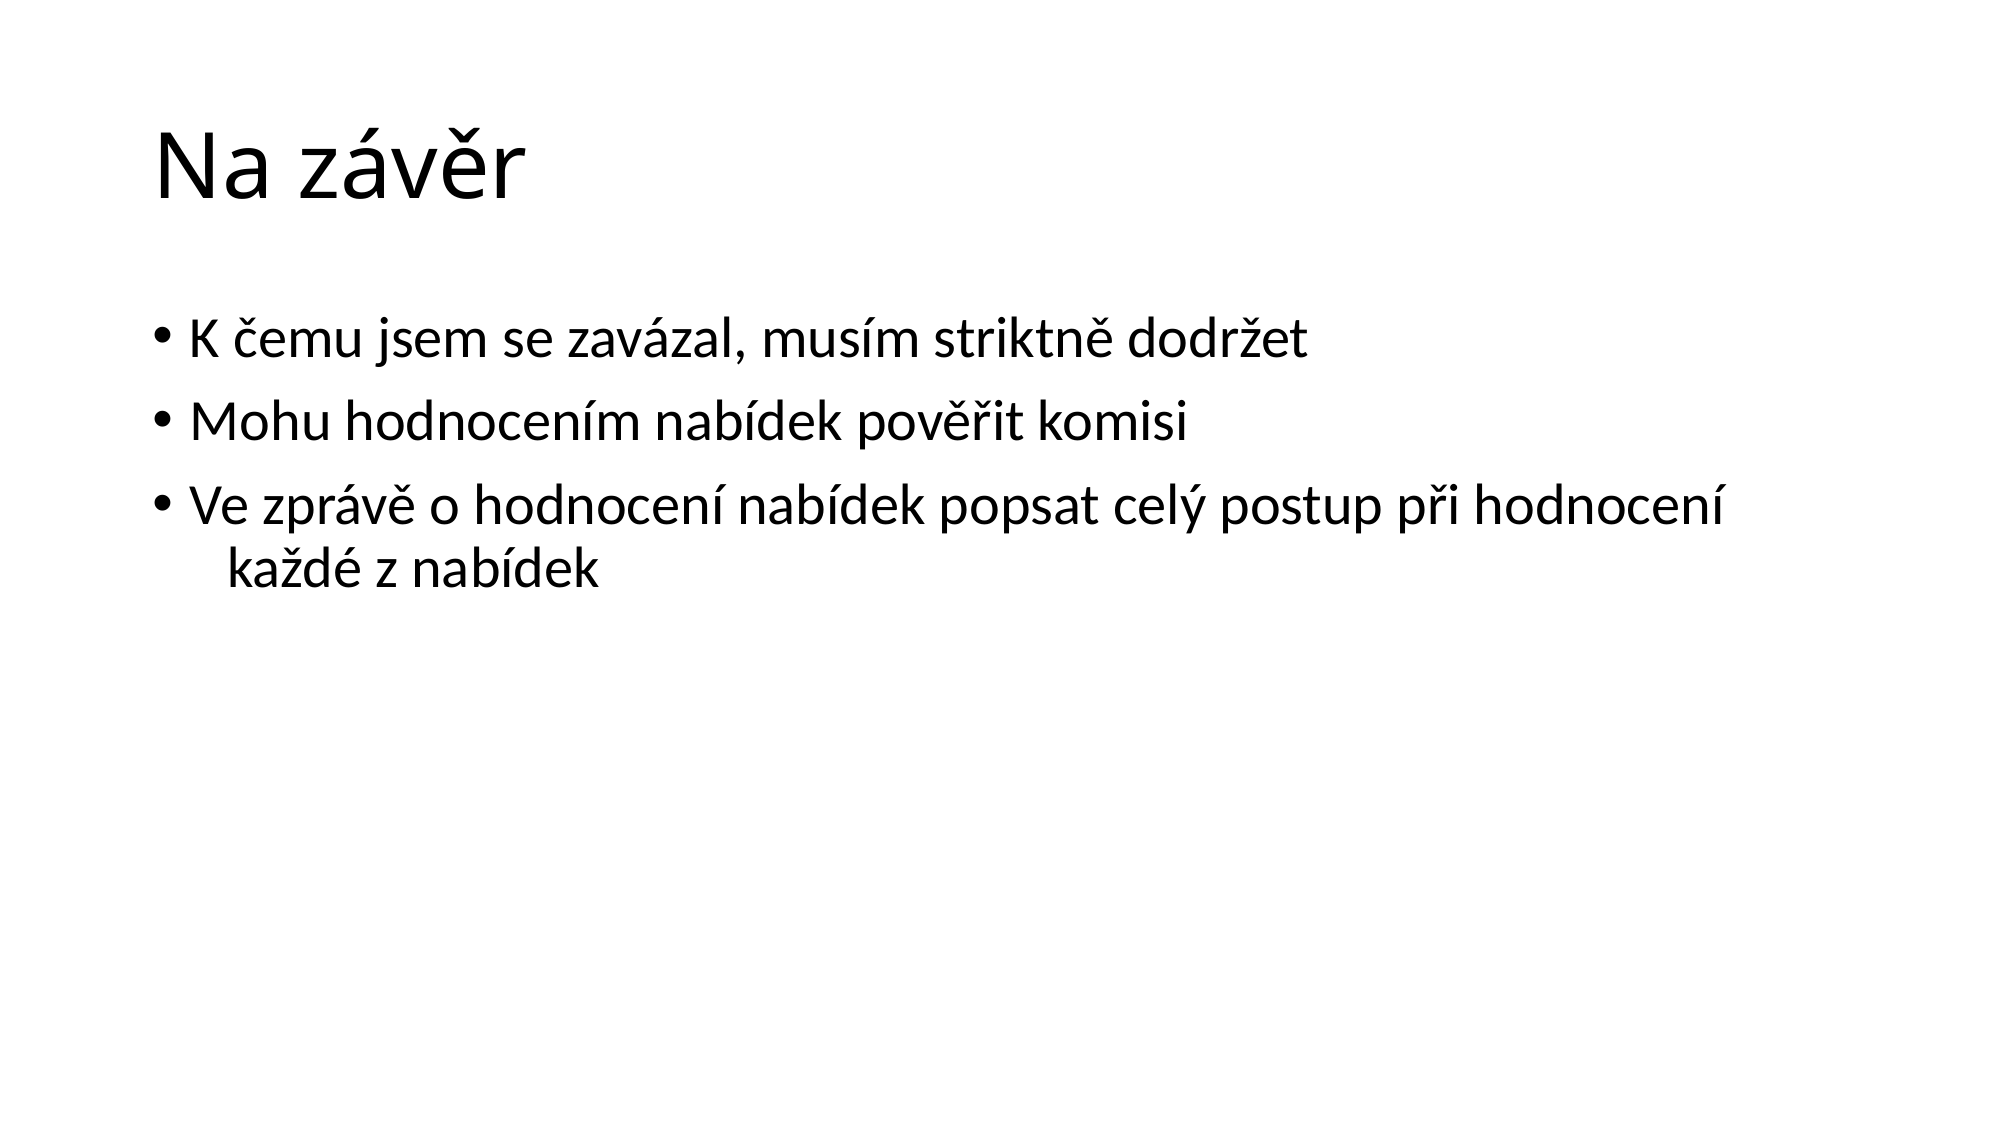

# Na závěr
K čemu jsem se zavázal, musím striktně dodržet
Mohu hodnocením nabídek pověřit komisi
Ve zprávě o hodnocení nabídek popsat celý postup při hodnocení každé z nabídek